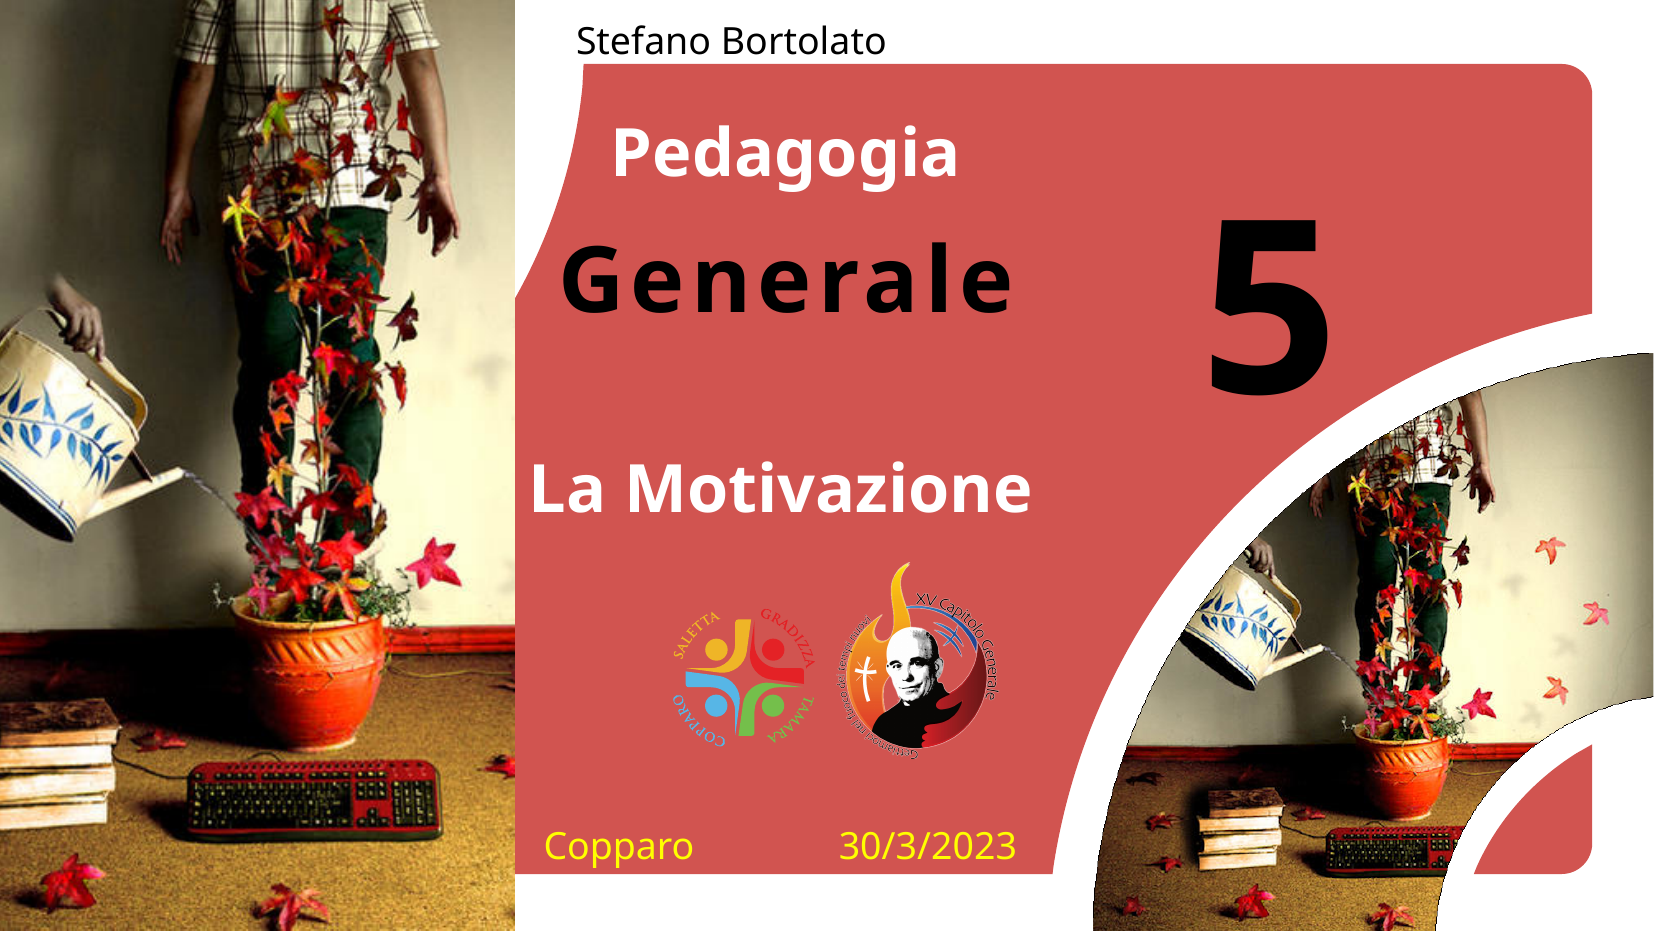

Stefano Bortolato
Pedagogia
Generale
5
La Motivazione
Copparo		30/3/2023